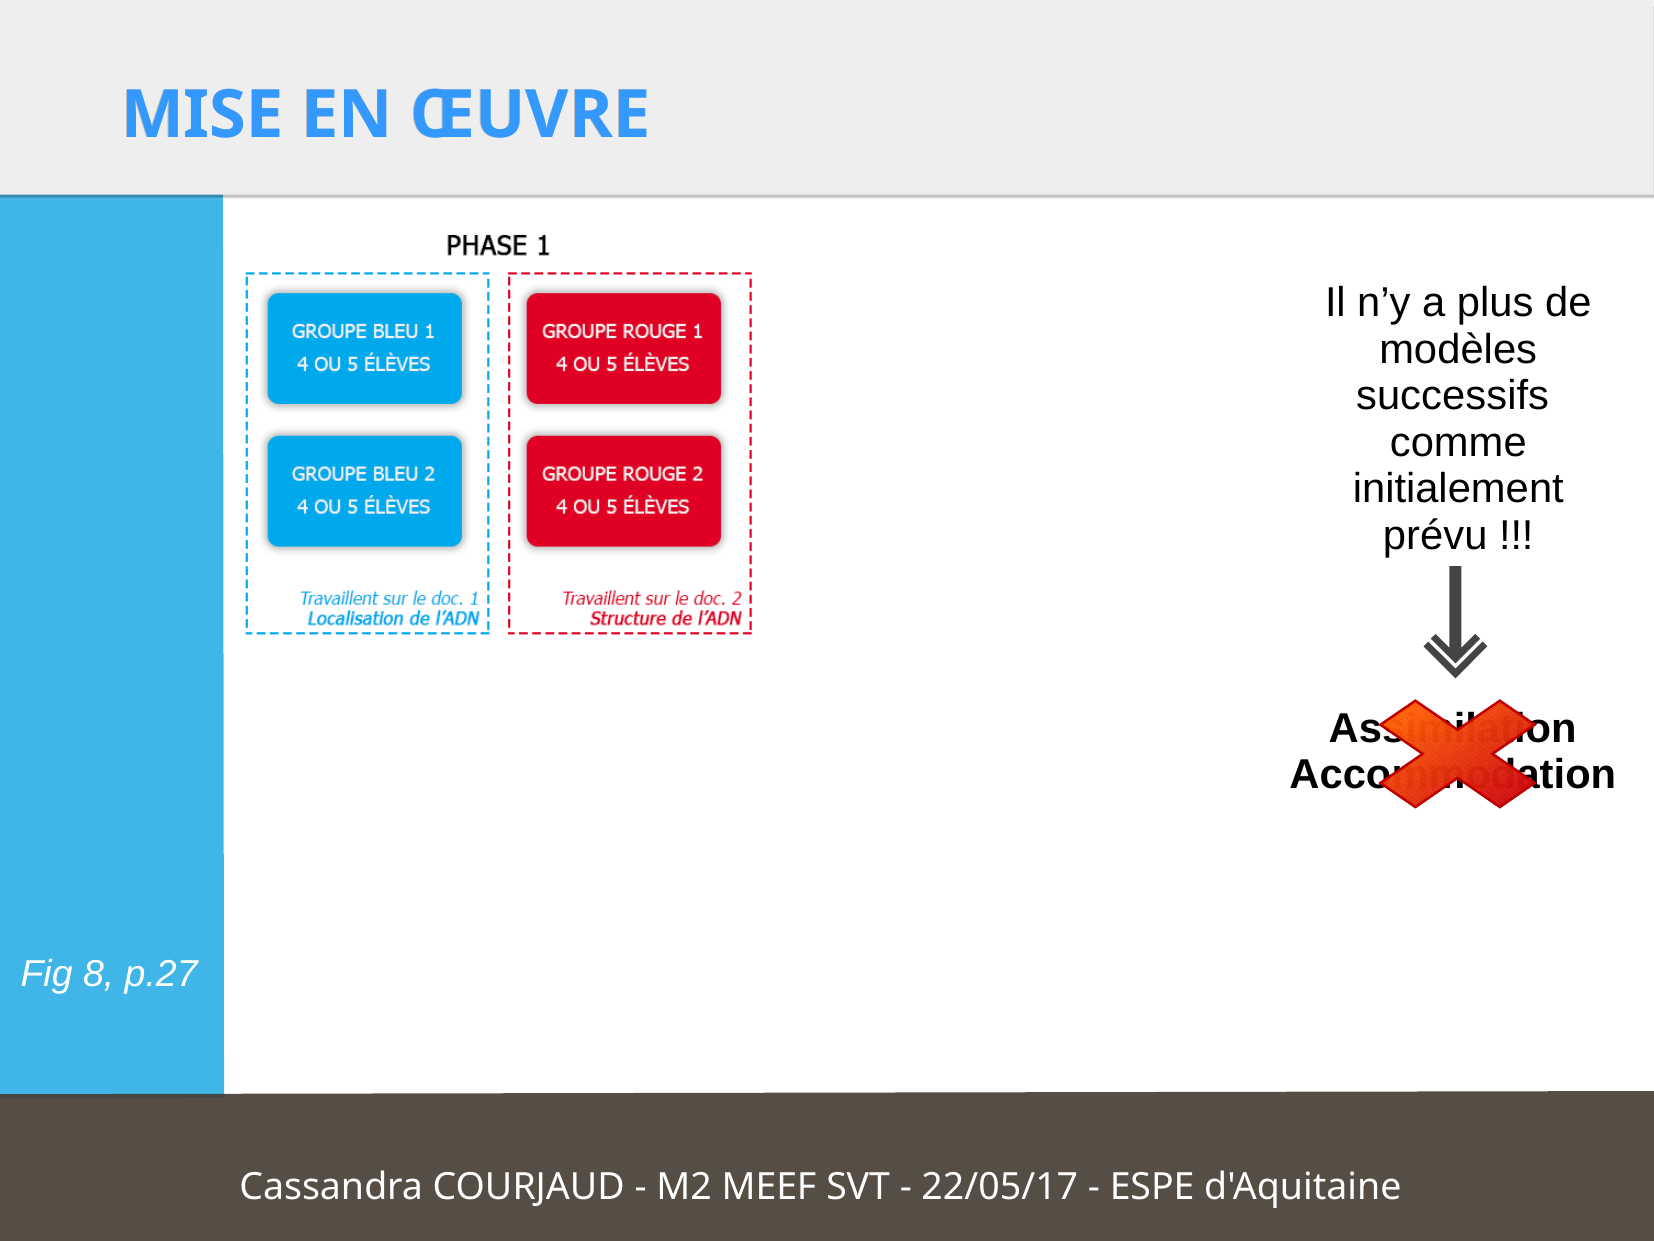

MISE EN ŒUVRE
Il n’y a plus de modèles successifs
comme initialement prévu !!!
Assimilation
Accommodation
Fig 8, p.27
Cassandra COURJAUD - M2 MEEF SVT - 22/05/17 - ESPE d'Aquitaine